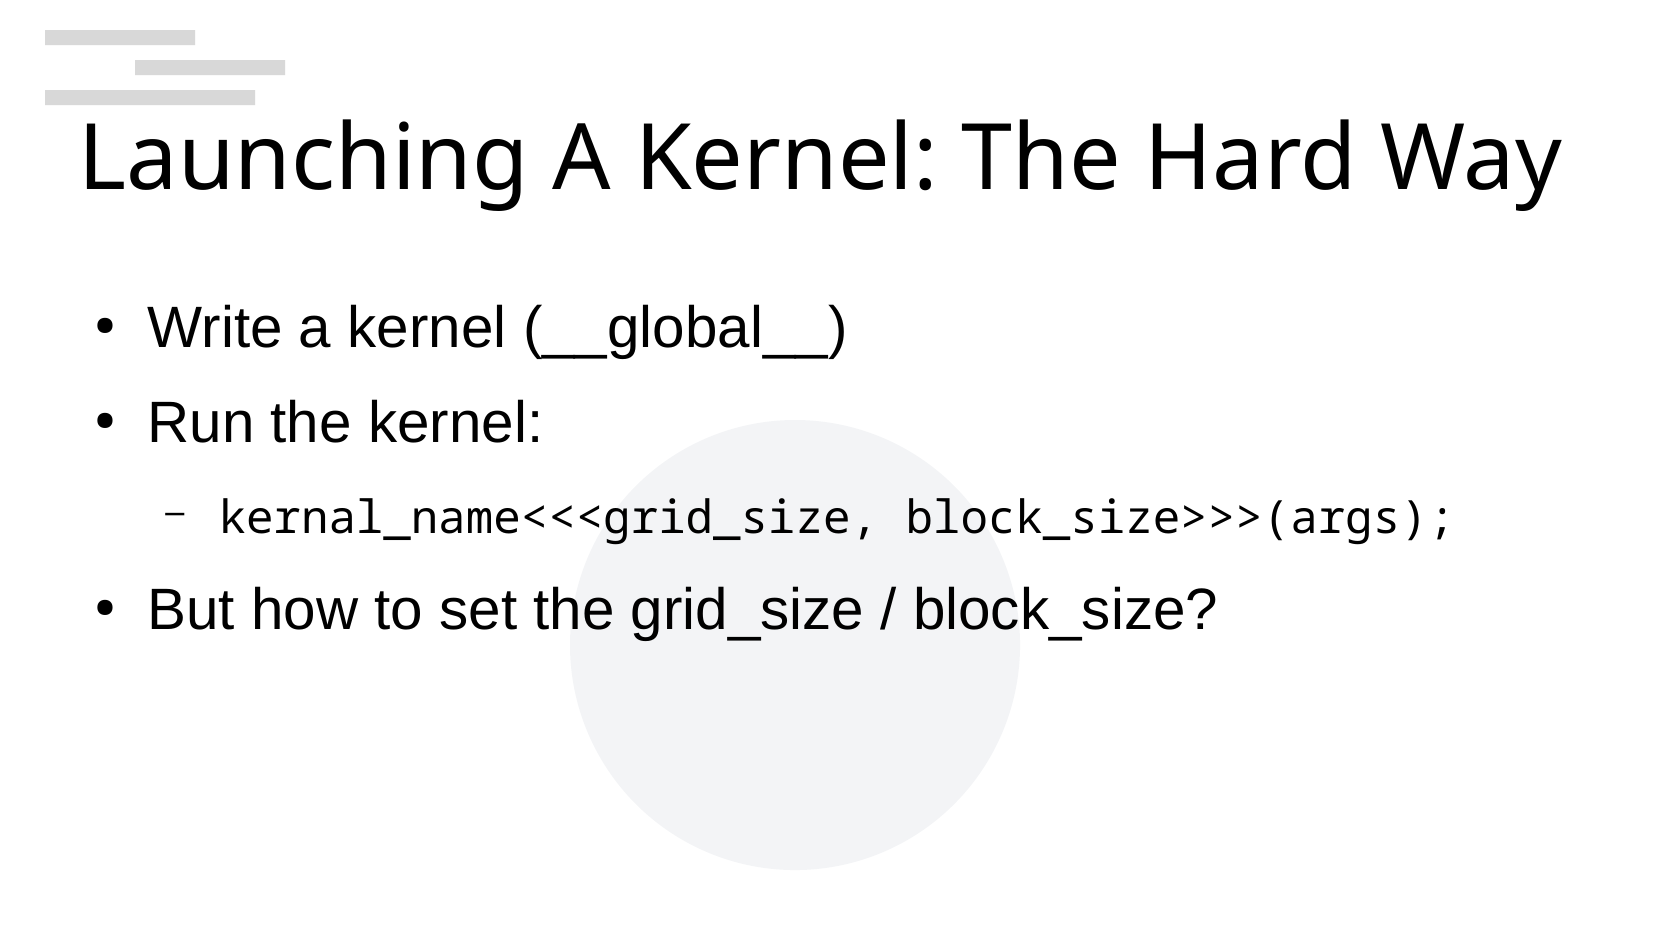

# Launching A Kernel: The Hard Way
Write a kernel (__global__)
Run the kernel:
kernal_name<<<grid_size, block_size>>>(args);
But how to set the grid_size / block_size?